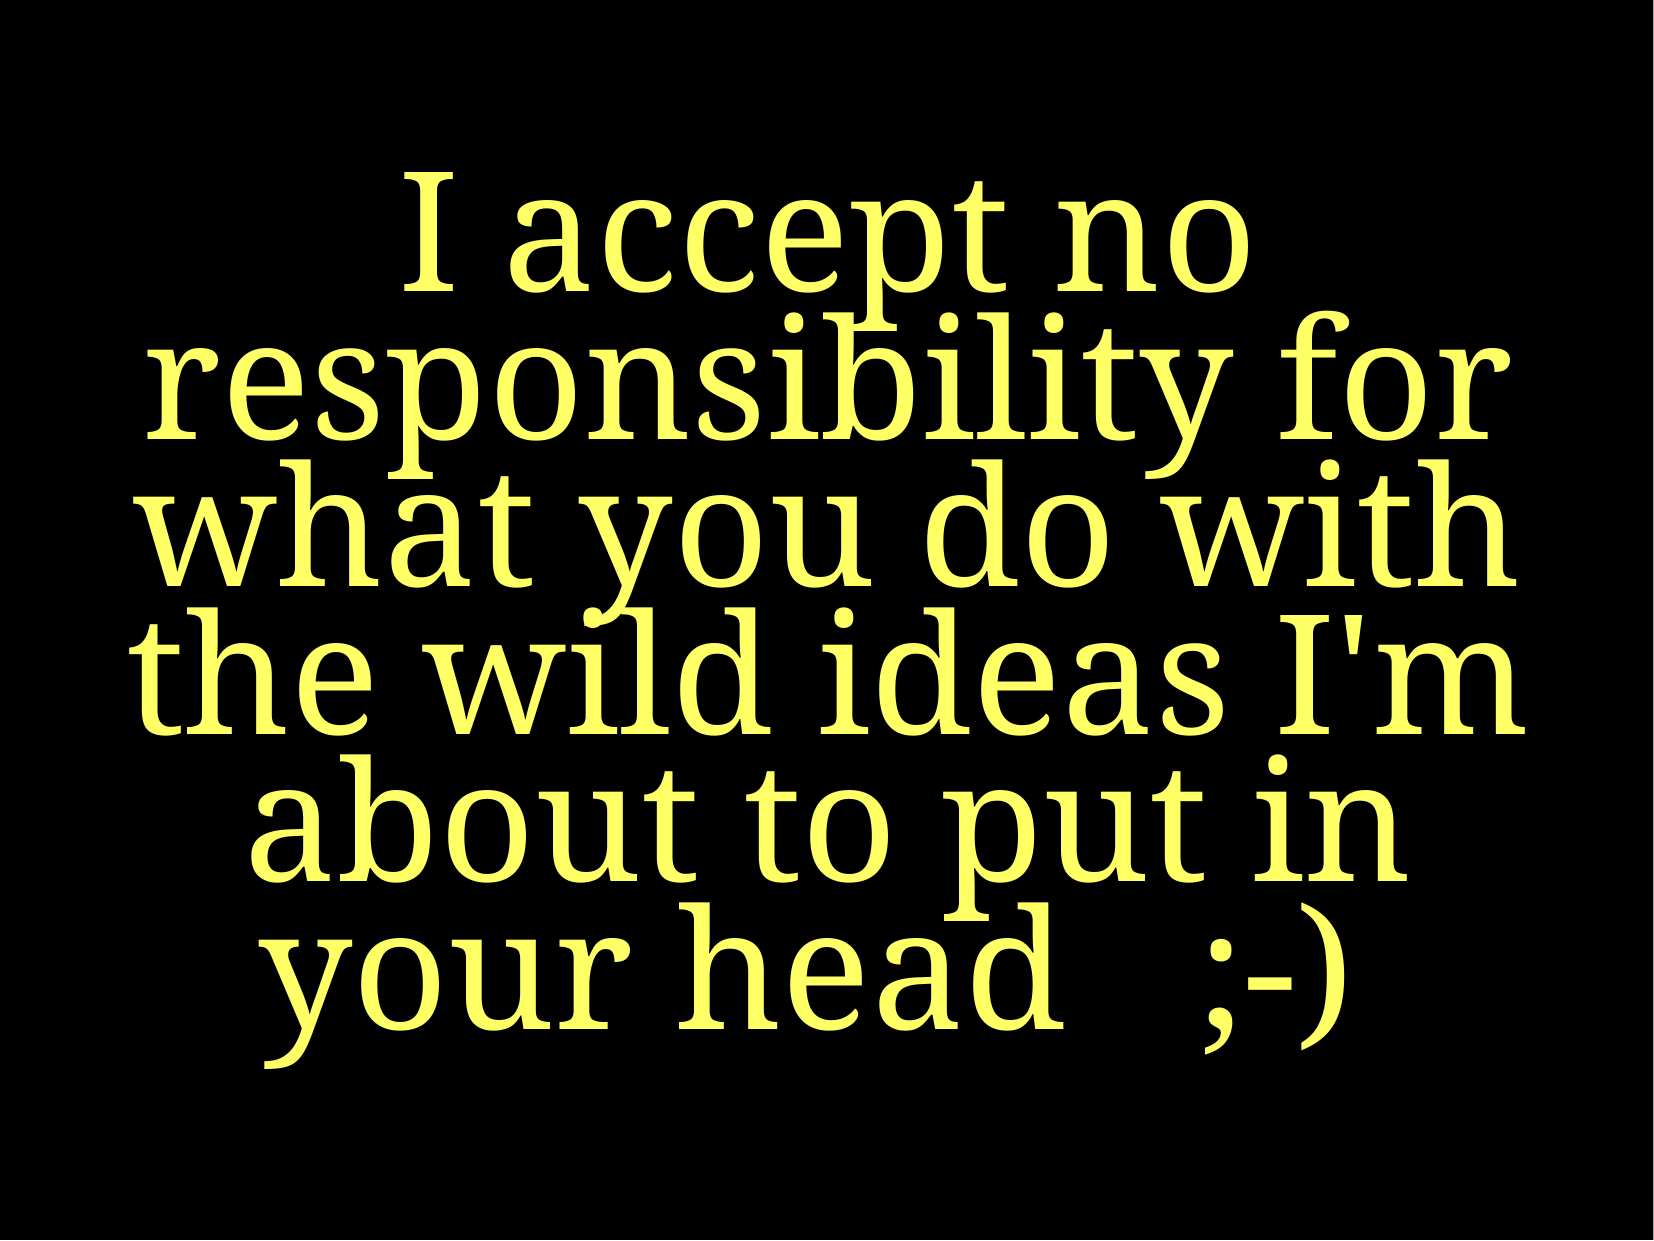

# I accept no responsibility for what you do with the wild ideas I'm about to put in your head ;-)